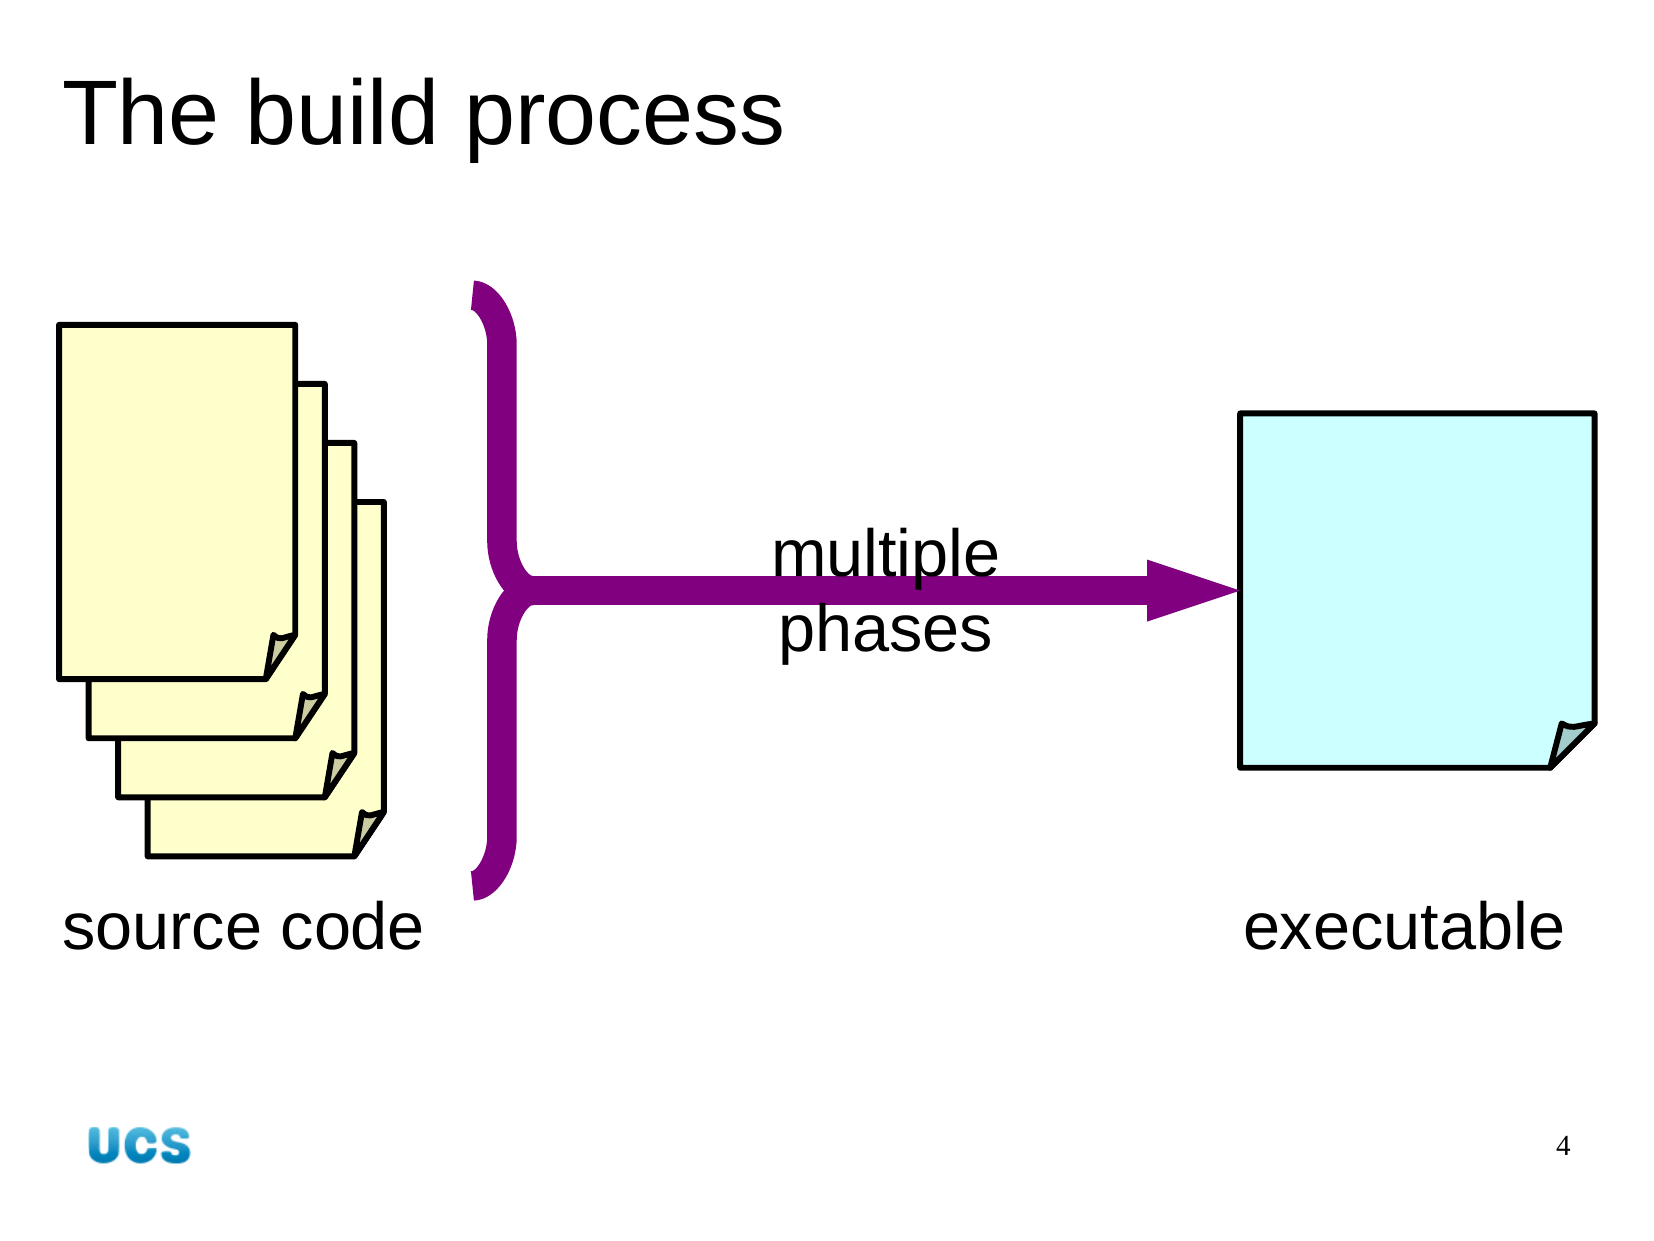

The build process
source code
executable
4